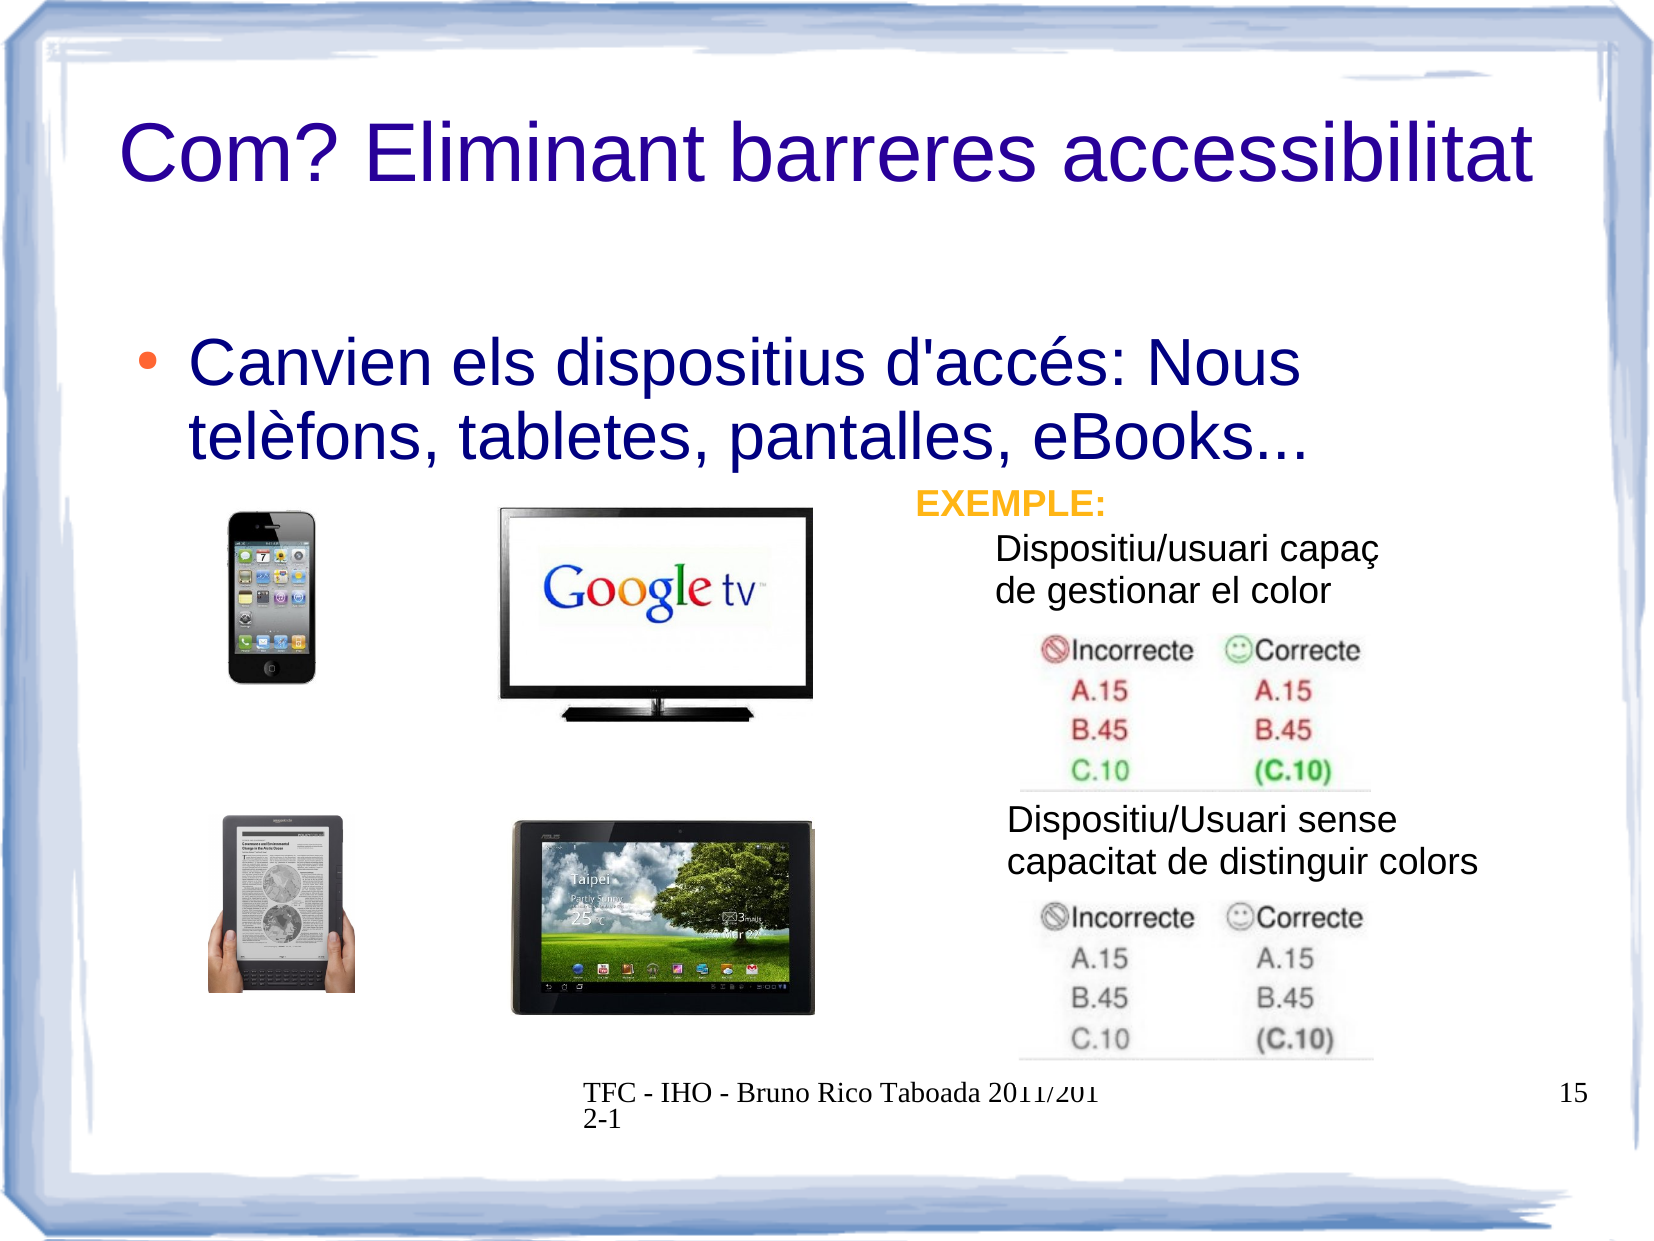

# Com? Eliminant barreres accessibilitat
Canvien els dispositius d'accés: Nous telèfons, tabletes, pantalles, eBooks...
EXEMPLE:
Dispositiu/usuari capaç de gestionar el color
Dispositiu/Usuari sense capacitat de distinguir colors
TFC - IHO - Bruno Rico Taboada 2011/2012-1
15